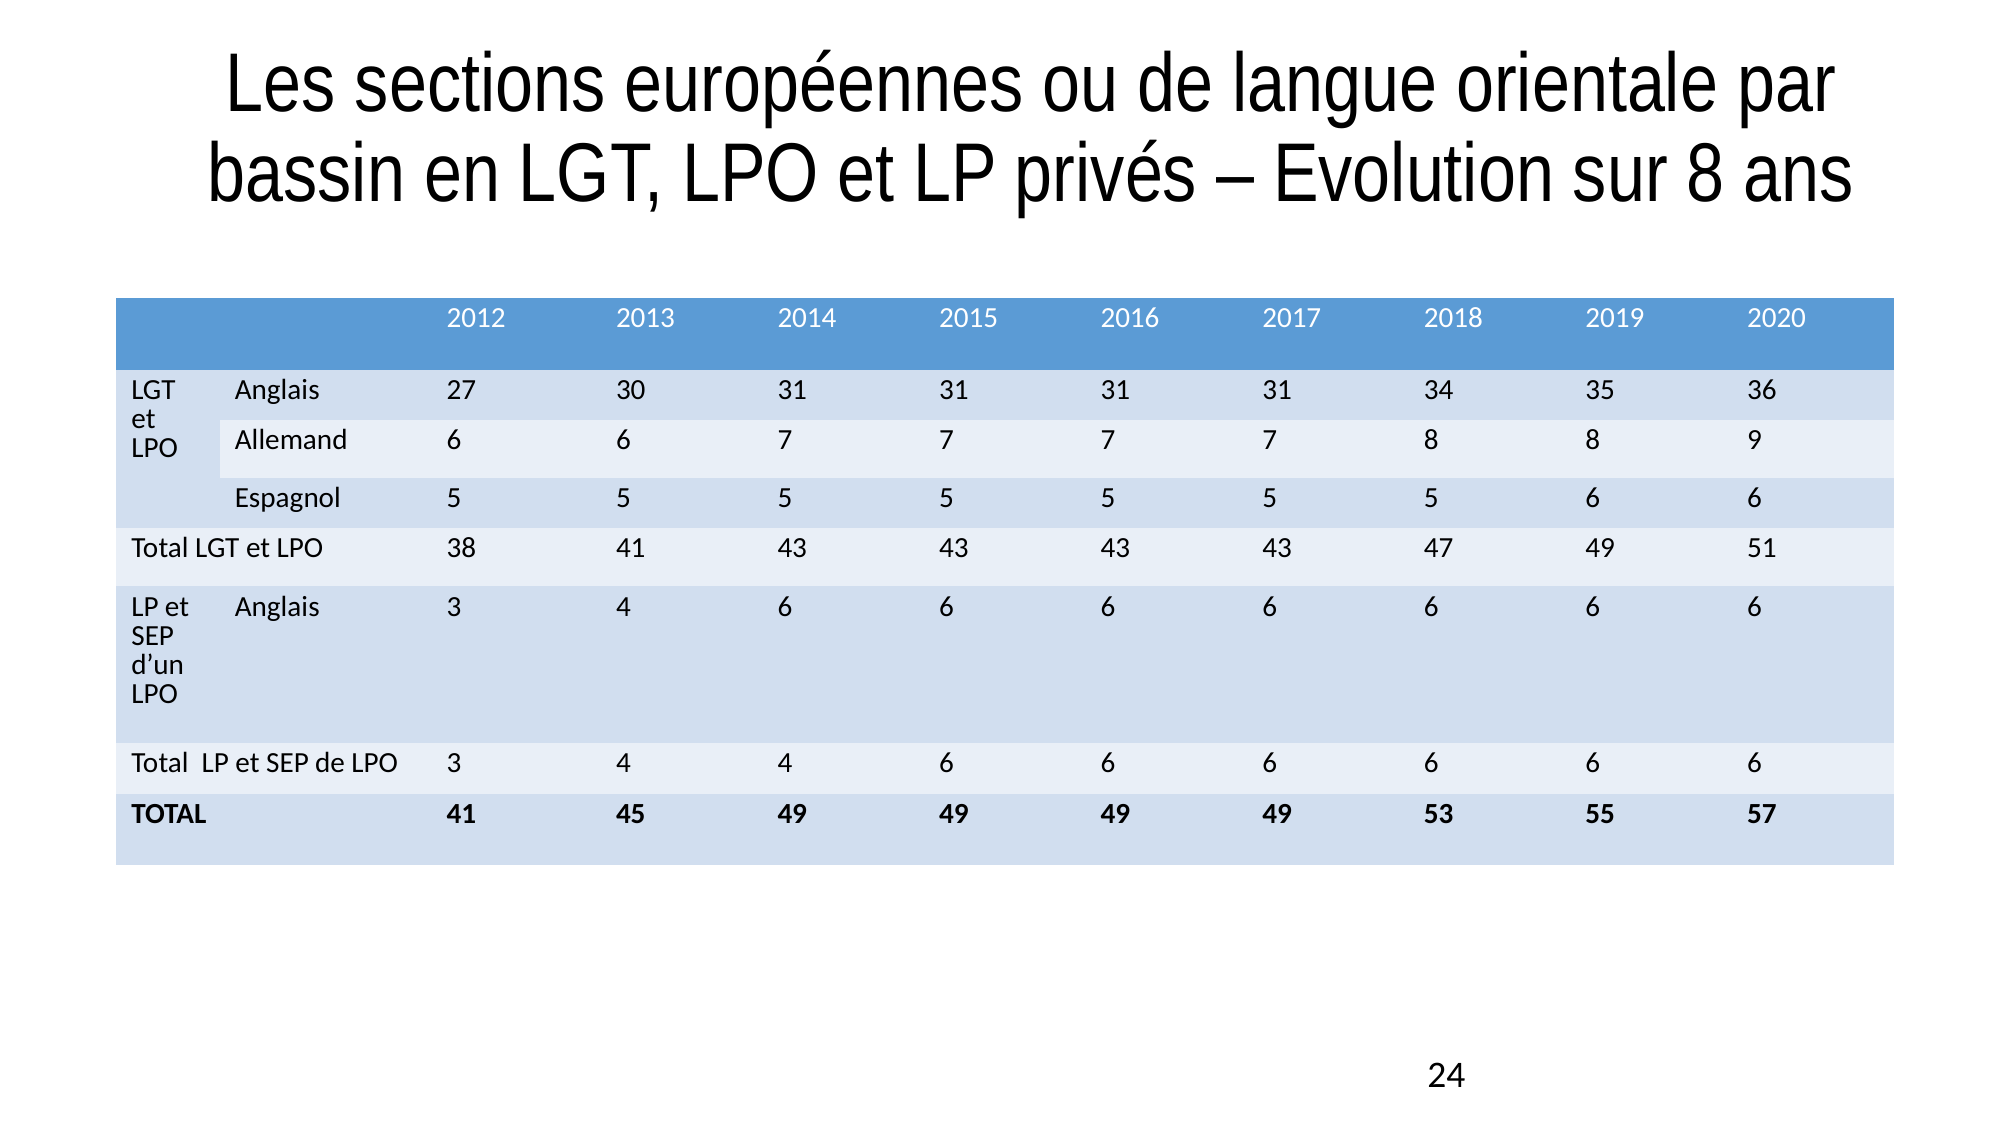

# Les sections européennes ou de langue orientale par bassin en LGT, LPO et LP privés – Evolution sur 8 ans
| | | 2012 | 2013 | 2014 | 2015 | 2016 | 2017 | 2018 | 2019 | 2020 |
| --- | --- | --- | --- | --- | --- | --- | --- | --- | --- | --- |
| LGT et LPO | Anglais | 27 | 30 | 31 | 31 | 31 | 31 | 34 | 35 | 36 |
| | Allemand | 6 | 6 | 7 | 7 | 7 | 7 | 8 | 8 | 9 |
| | Espagnol | 5 | 5 | 5 | 5 | 5 | 5 | 5 | 6 | 6 |
| Total LGT et LPO | | 38 | 41 | 43 | 43 | 43 | 43 | 47 | 49 | 51 |
| LP et SEP d’un LPO | Anglais | 3 | 4 | 6 | 6 | 6 | 6 | 6 | 6 | 6 |
| Total LP et SEP de LPO | | 3 | 4 | 4 | 6 | 6 | 6 | 6 | 6 | 6 |
| TOTAL | | 41 | 45 | 49 | 49 | 49 | 49 | 53 | 55 | 57 |